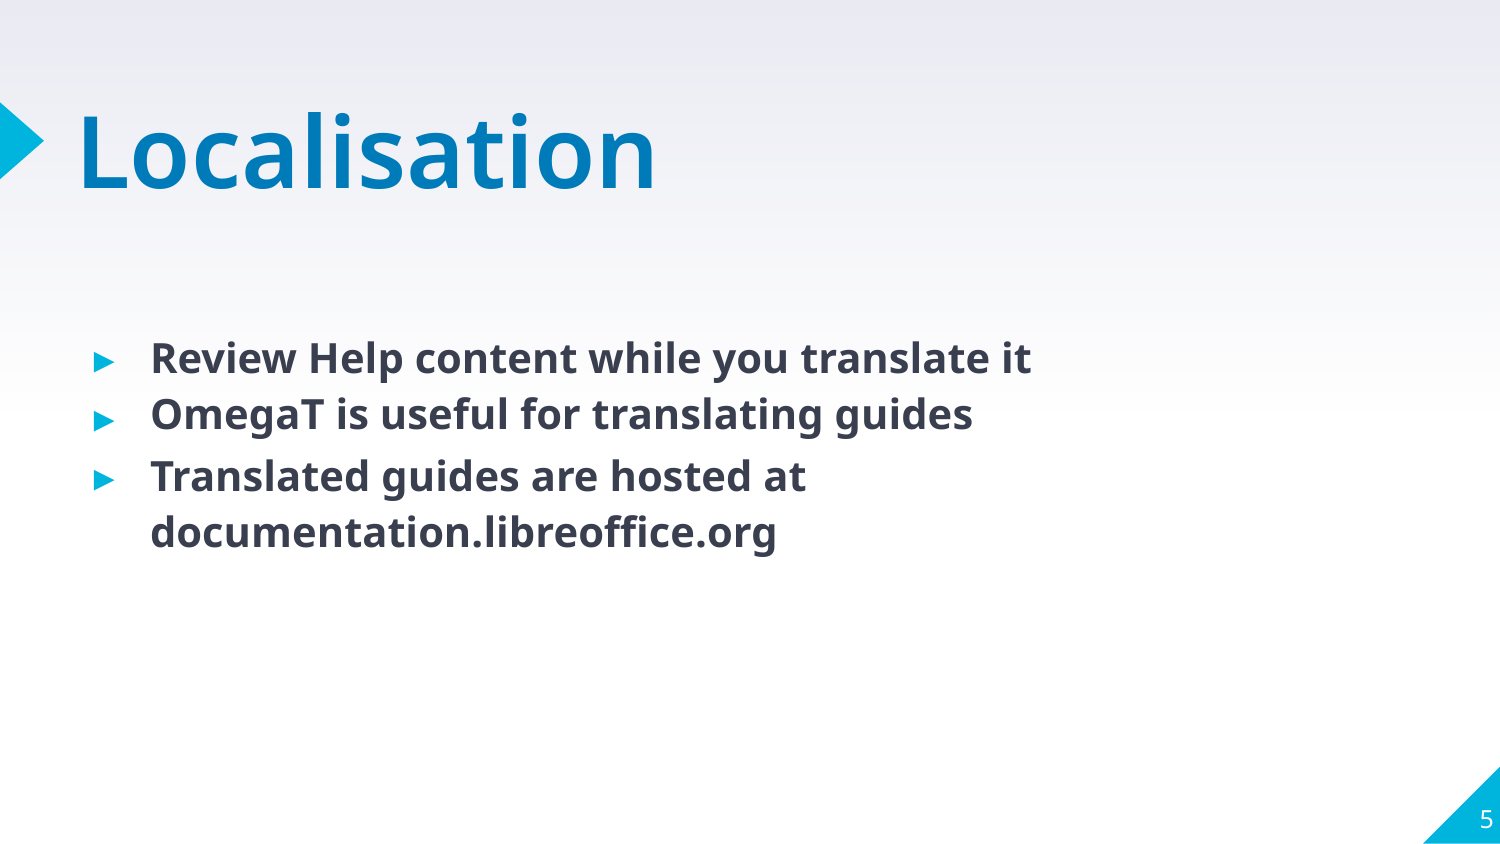

# Localisation
Review Help content while you translate it
OmegaT is useful for translating guides
Translated guides are hosted at documentation.libreoffice.org